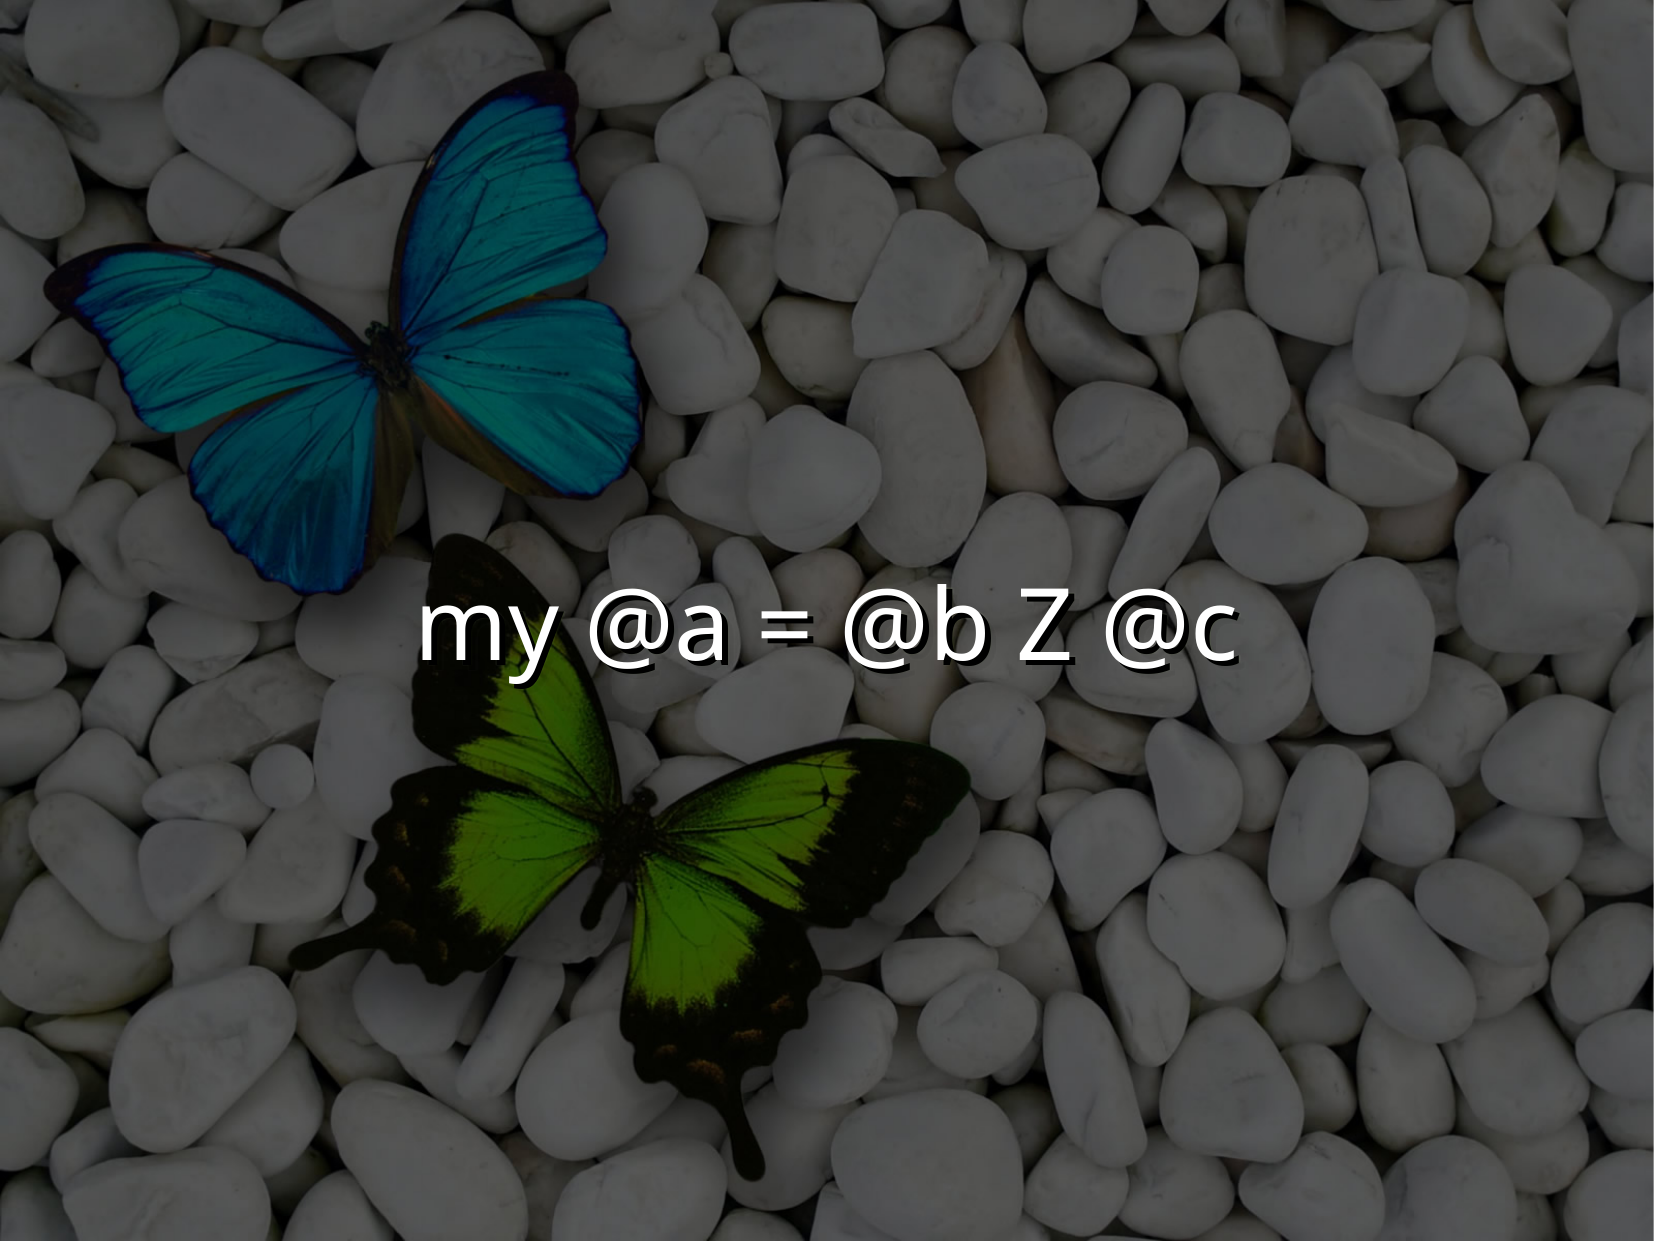

#
my @a = @b Z @c